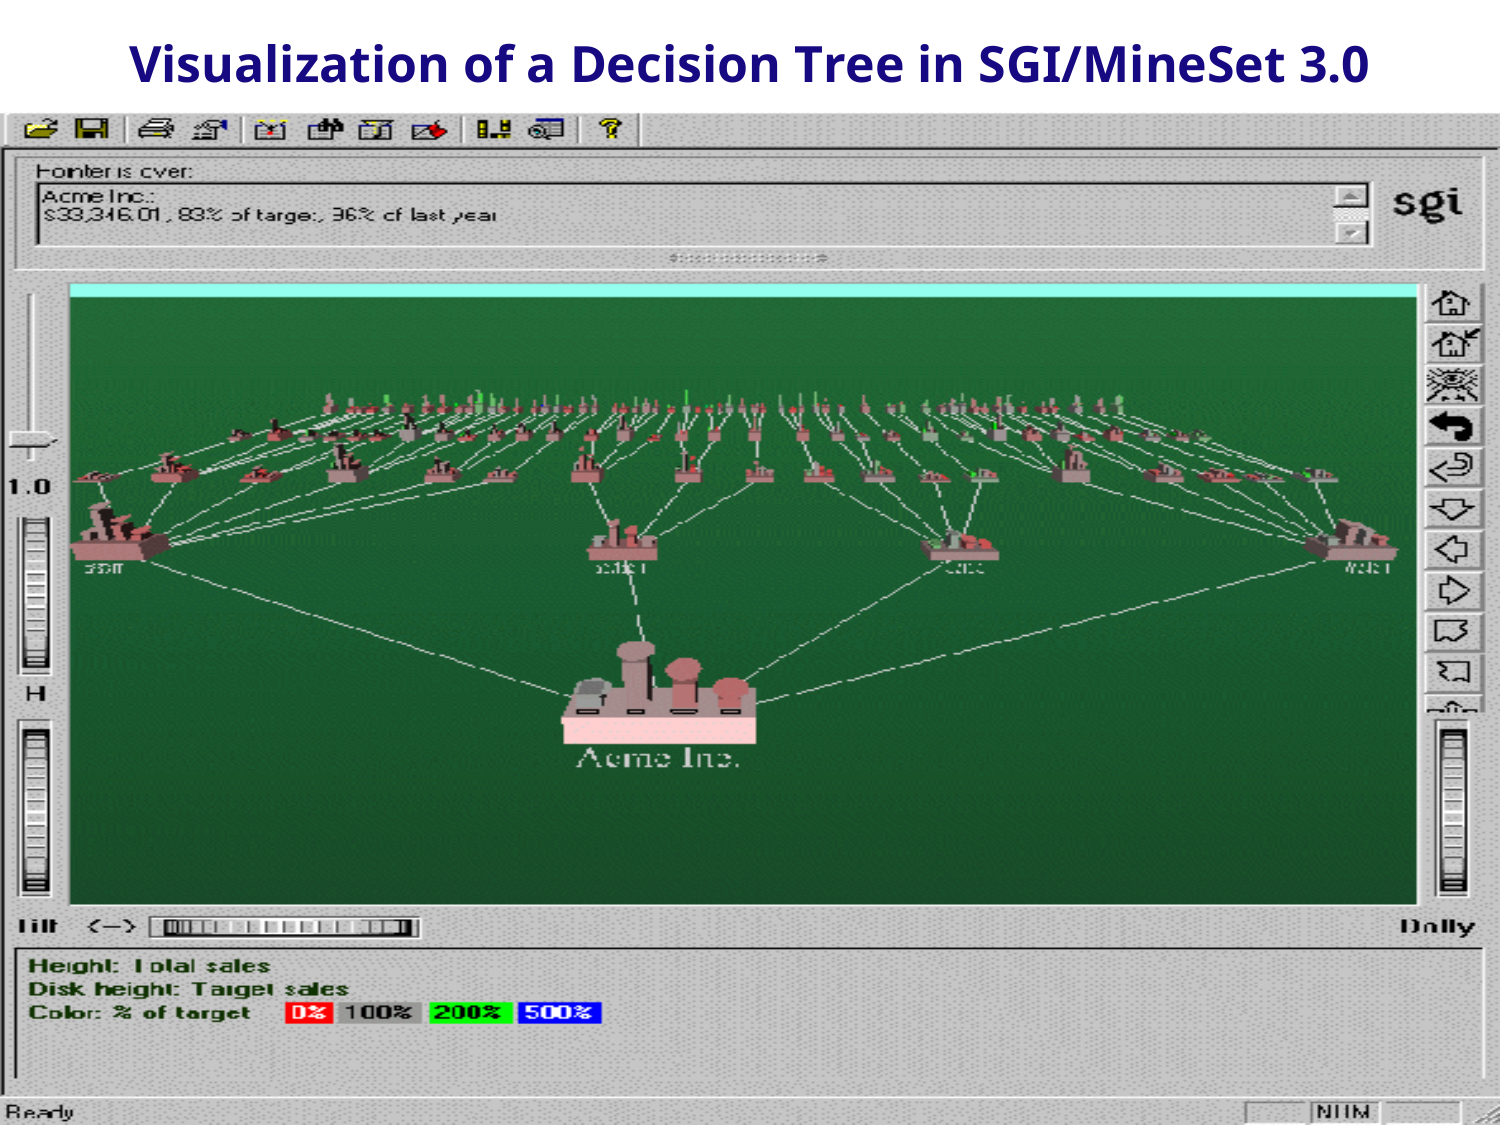

# Visualization of a Decision Tree in SGI/MineSet 3.0
Data Mining: Concepts and Techniques